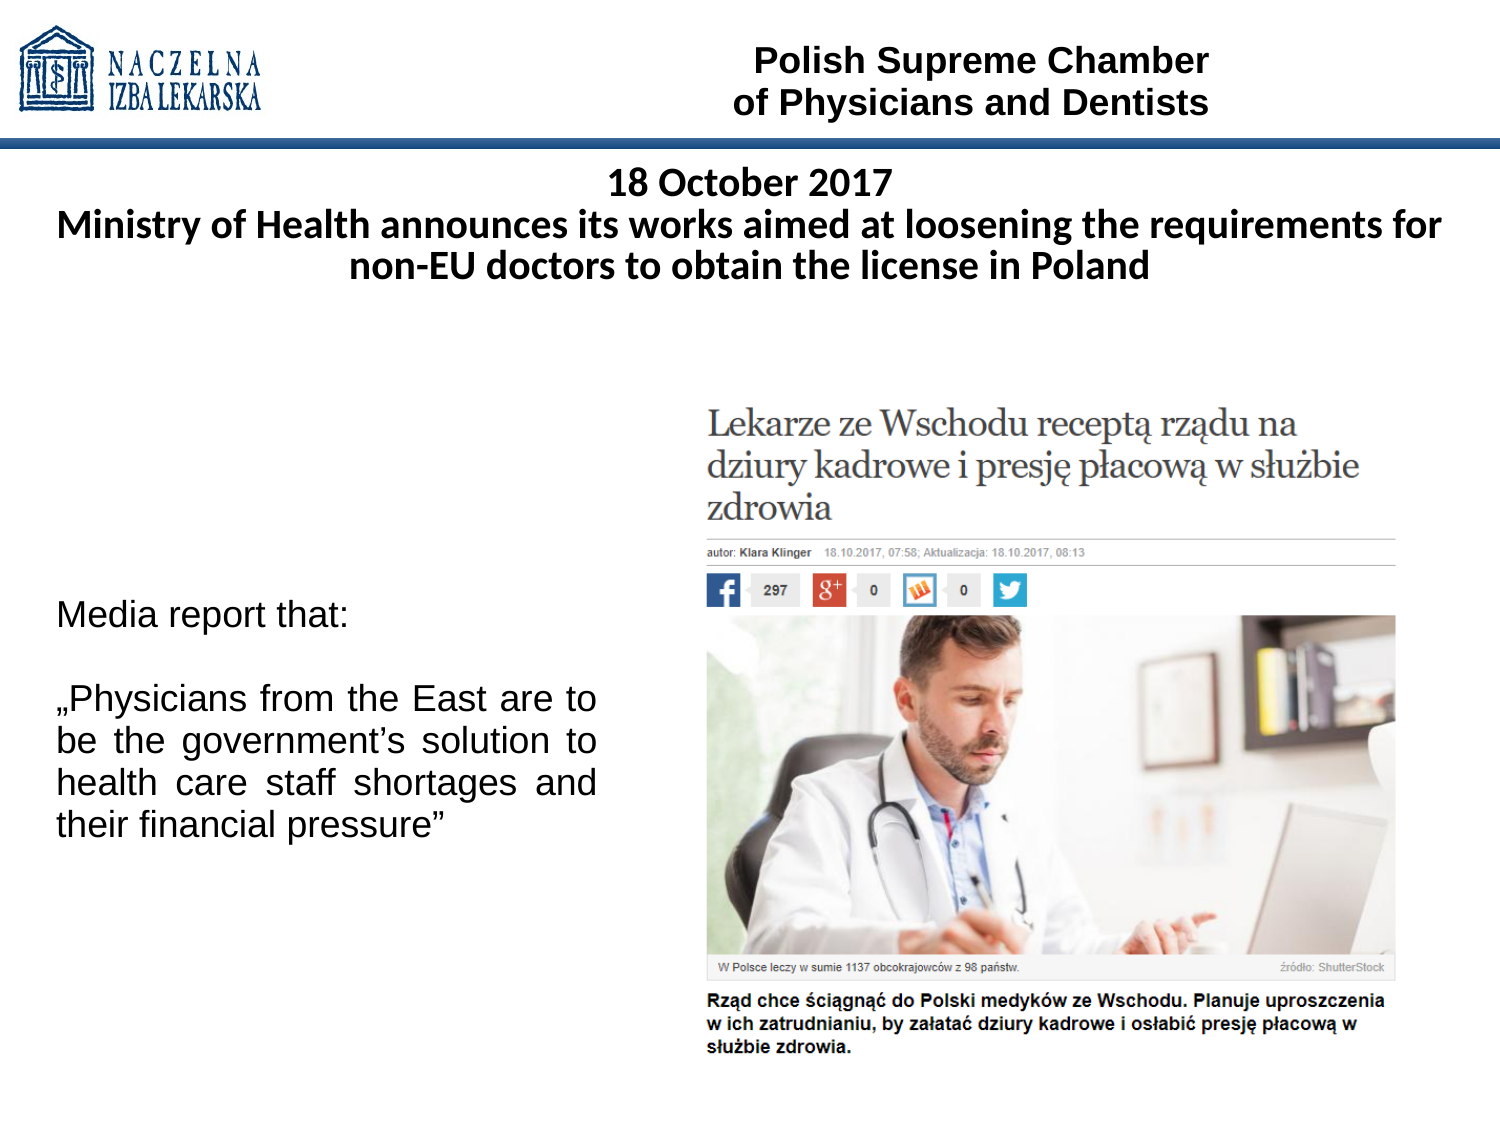

Polish Supreme Chamber
of Physicians and Dentists
18 October 2017
Ministry of Health announces its works aimed at loosening the requirements for non-EU doctors to obtain the license in Poland
Media report that:
„Physicians from the East are to be the government’s solution to health care staff shortages and their financial pressure”